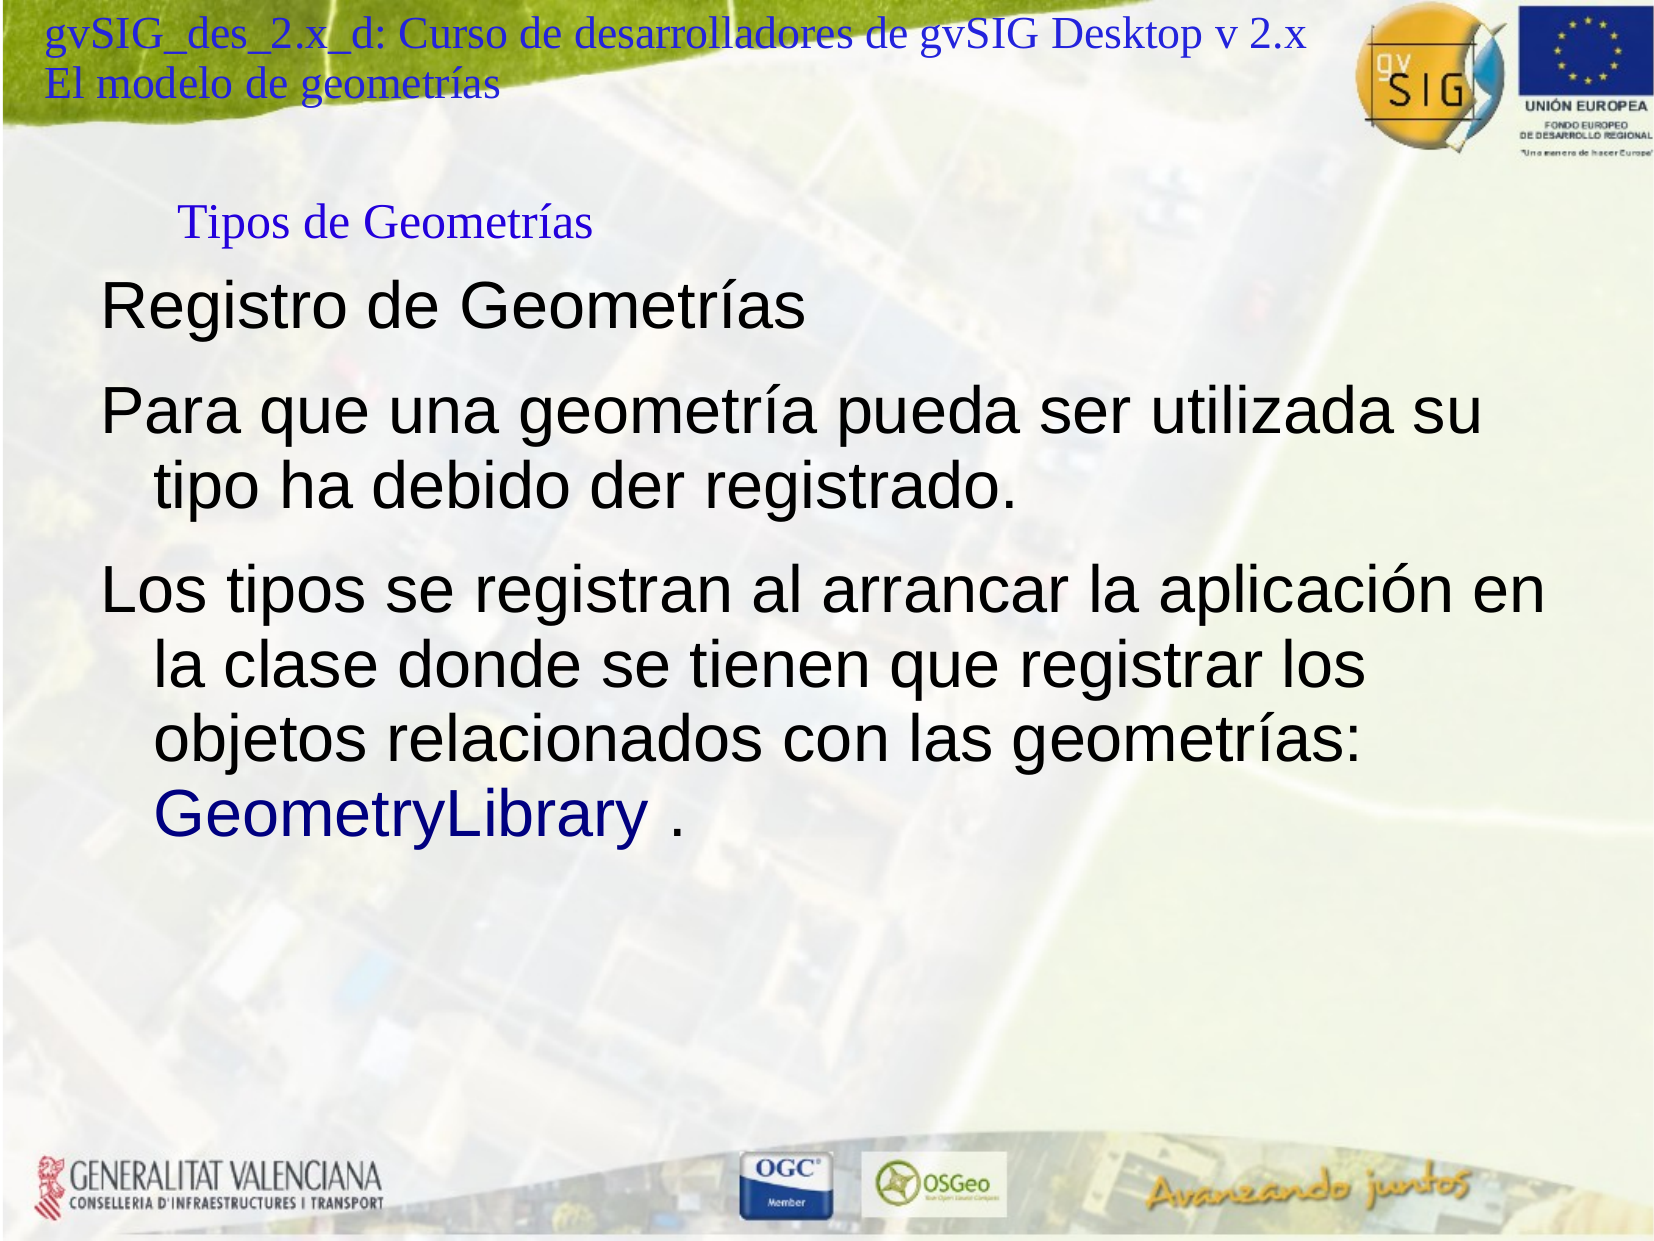

Tipos de Geometrías
# Registro de Geometrías
Para que una geometría pueda ser utilizada su tipo ha debido der registrado.
Los tipos se registran al arrancar la aplicación en la clase donde se tienen que registrar los objetos relacionados con las geometrías: GeometryLibrary .